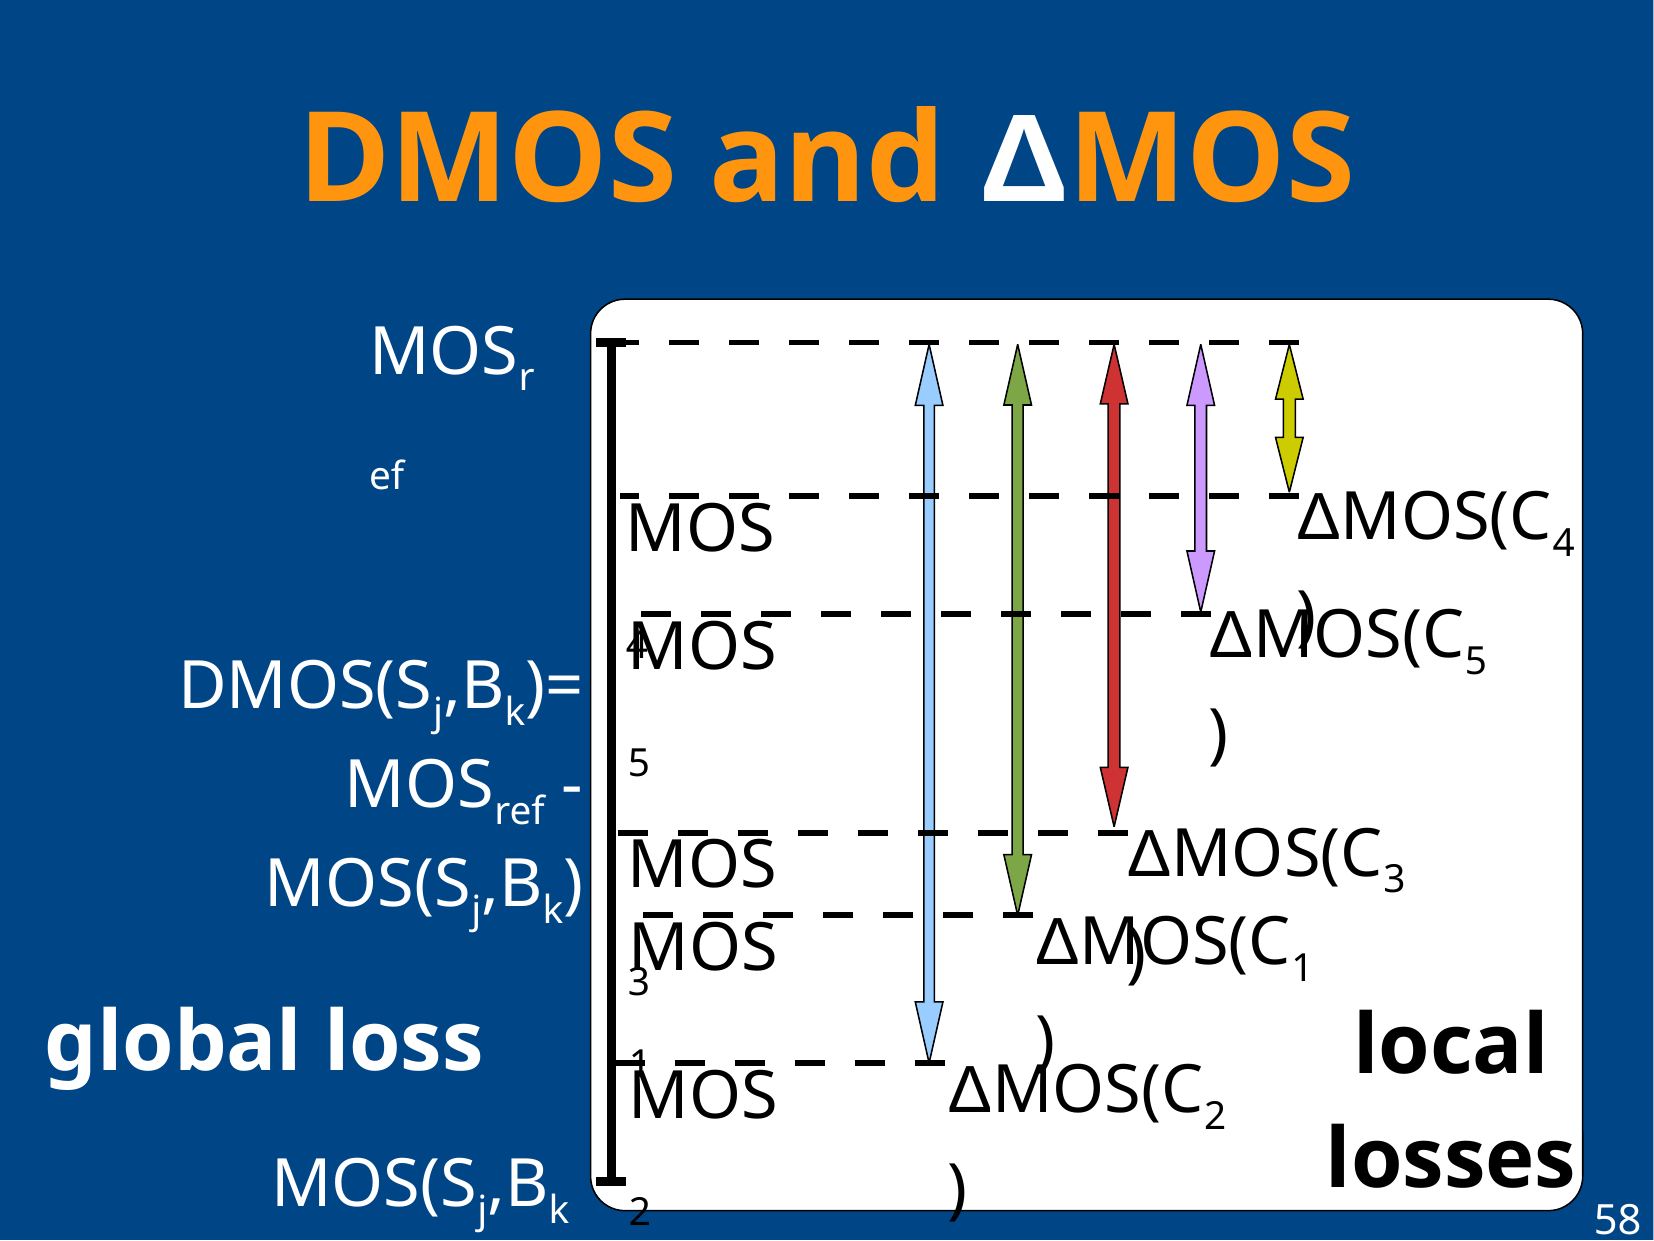

# DMOS and ΔMOS
MOSref
ΔMOS(C2)
MOS2
ΔMOS(C4)
MOS4
ΔMOS(C5)
MOS5
ΔMOS(C1)
MOS1
DMOS(Sj,Bk)=
MOSref - MOS(Sj,Bk)
ΔMOS(C3)
MOS3
global loss
local
losses
MOS(Sj,Bk)
58